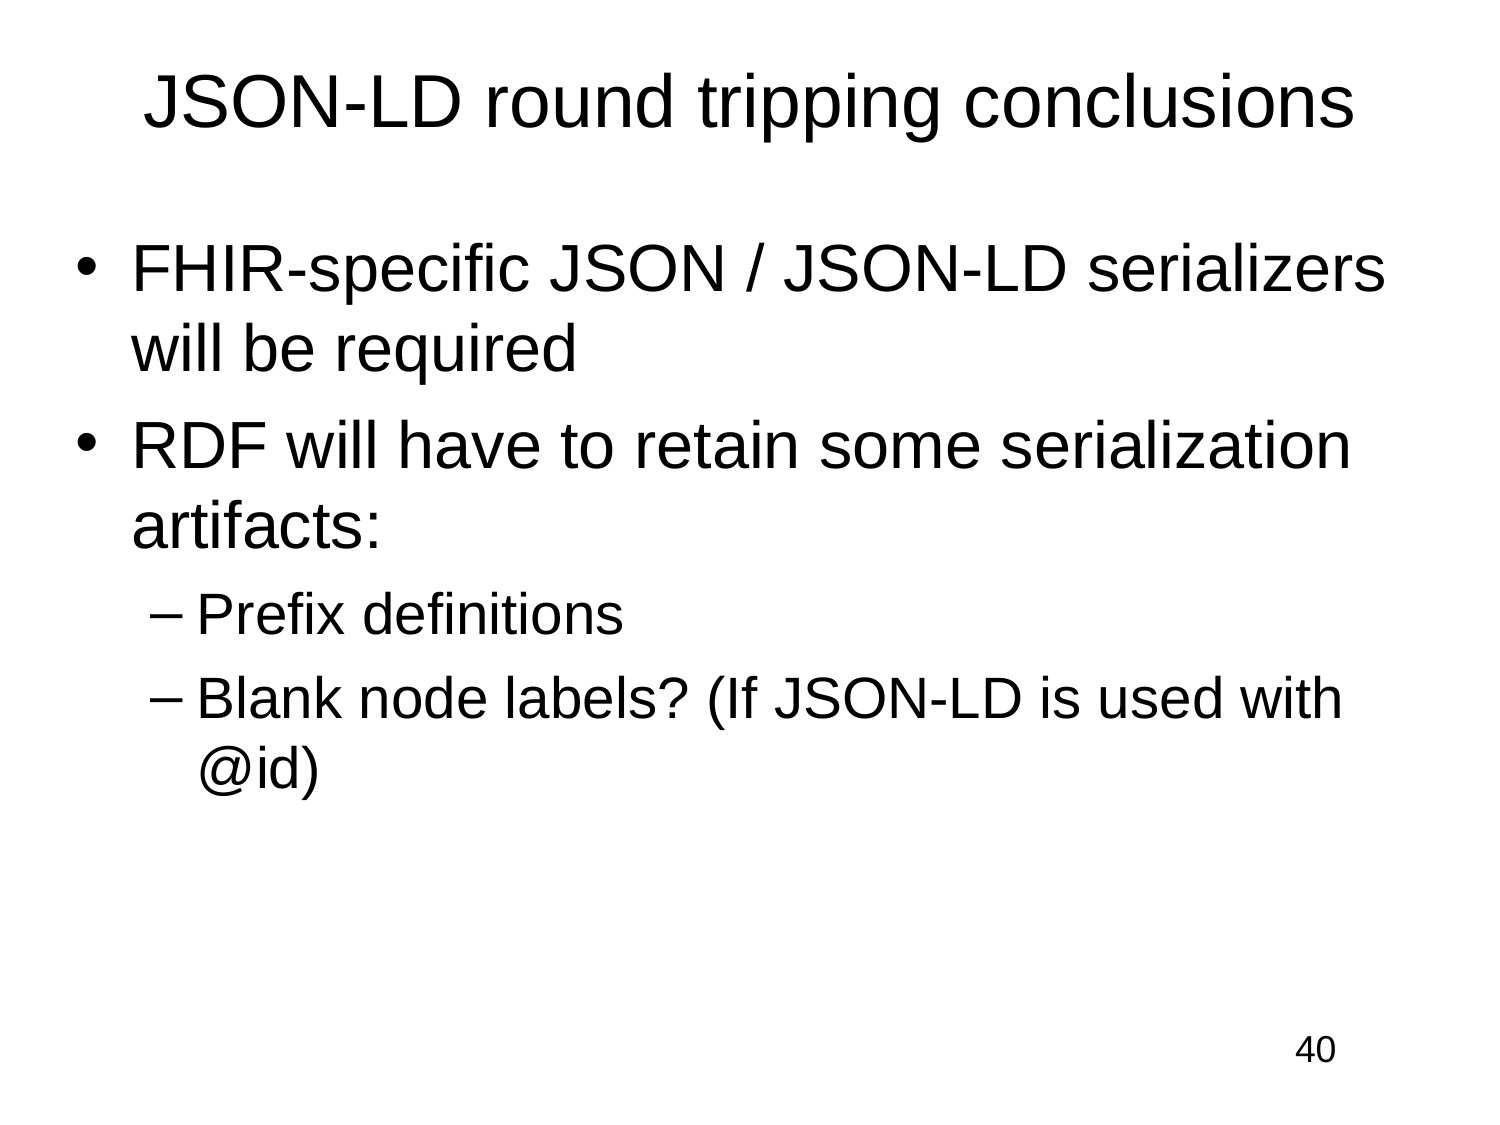

# JSON-LD round tripping conclusions
FHIR-specific JSON / JSON-LD serializers will be required
RDF will have to retain some serialization artifacts:
Prefix definitions
Blank node labels? (If JSON-LD is used with @id)
40